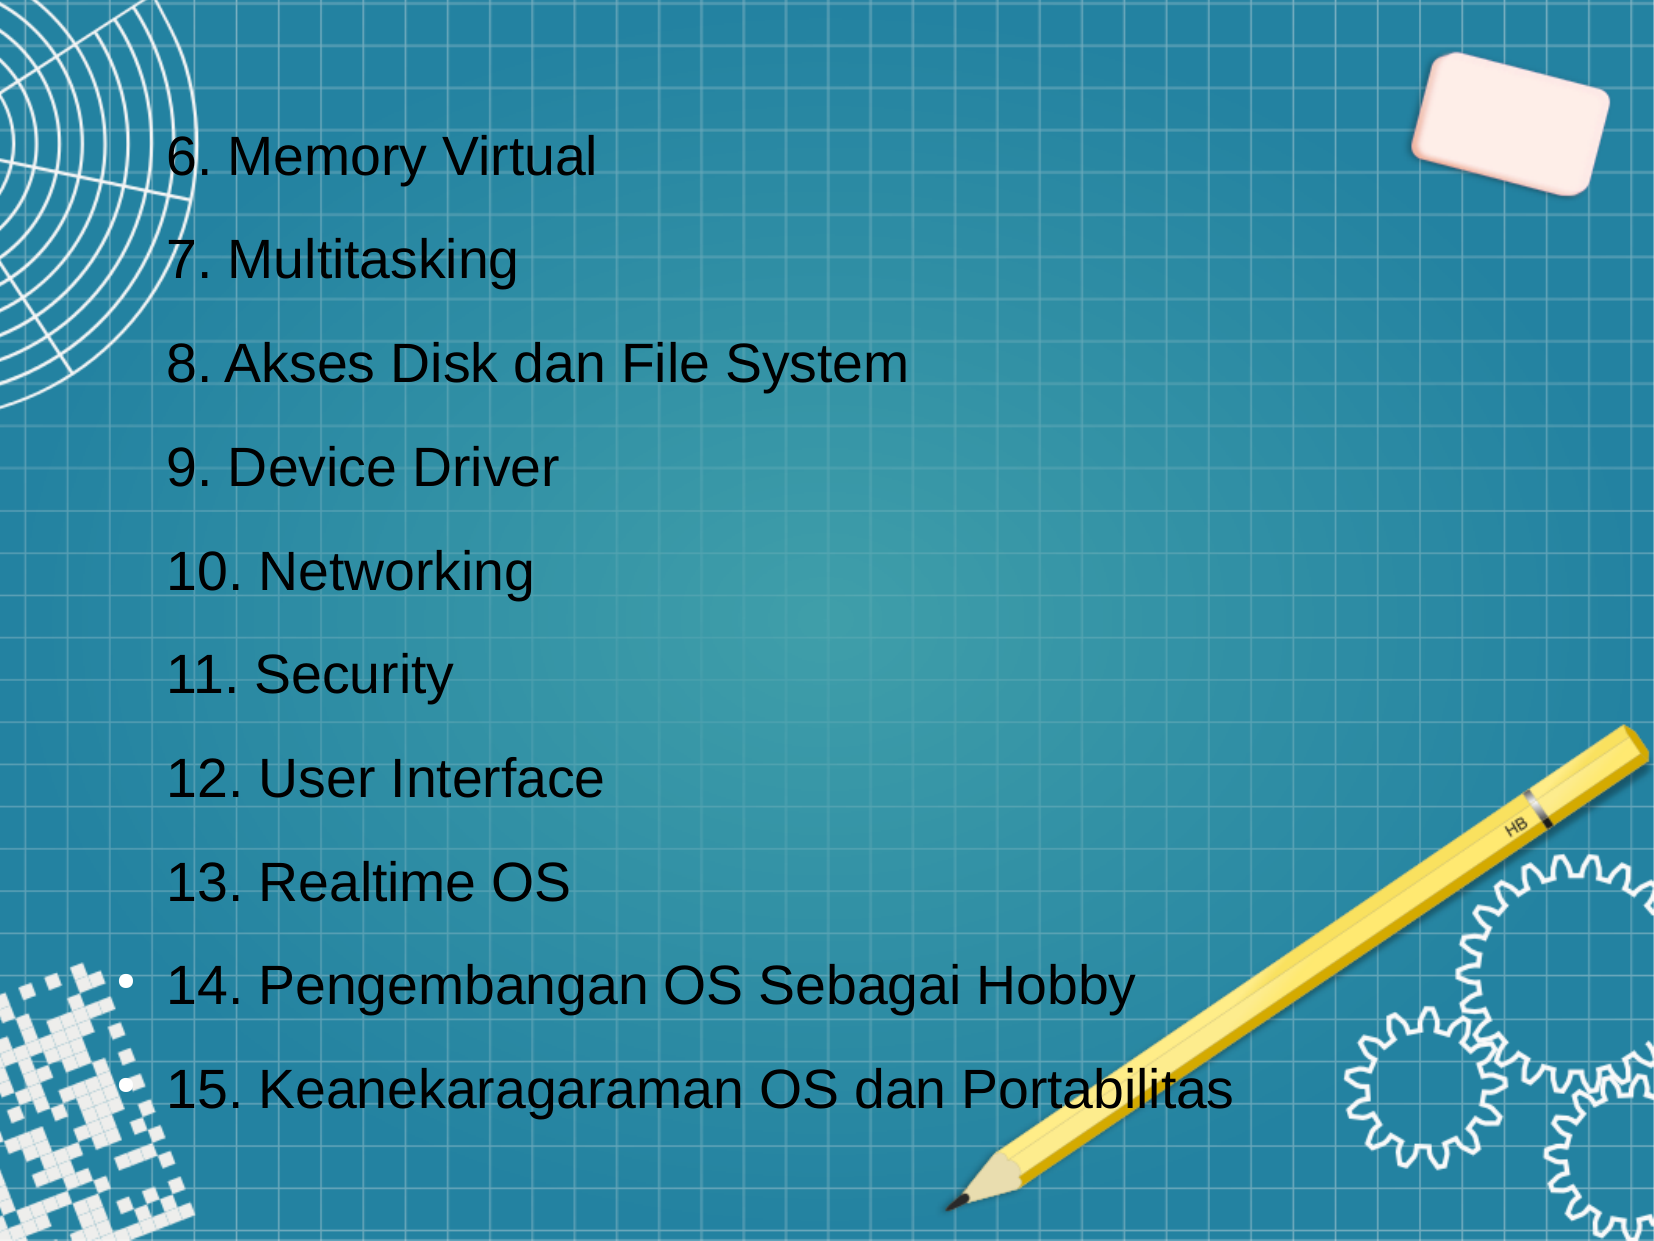

# 6. Memory Virtual
7. Multitasking
8. Akses Disk dan File System
9. Device Driver
10. Networking
11. Security
12. User Interface
13. Realtime OS
14. Pengembangan OS Sebagai Hobby
15. Keanekaragaraman OS dan Portabilitas